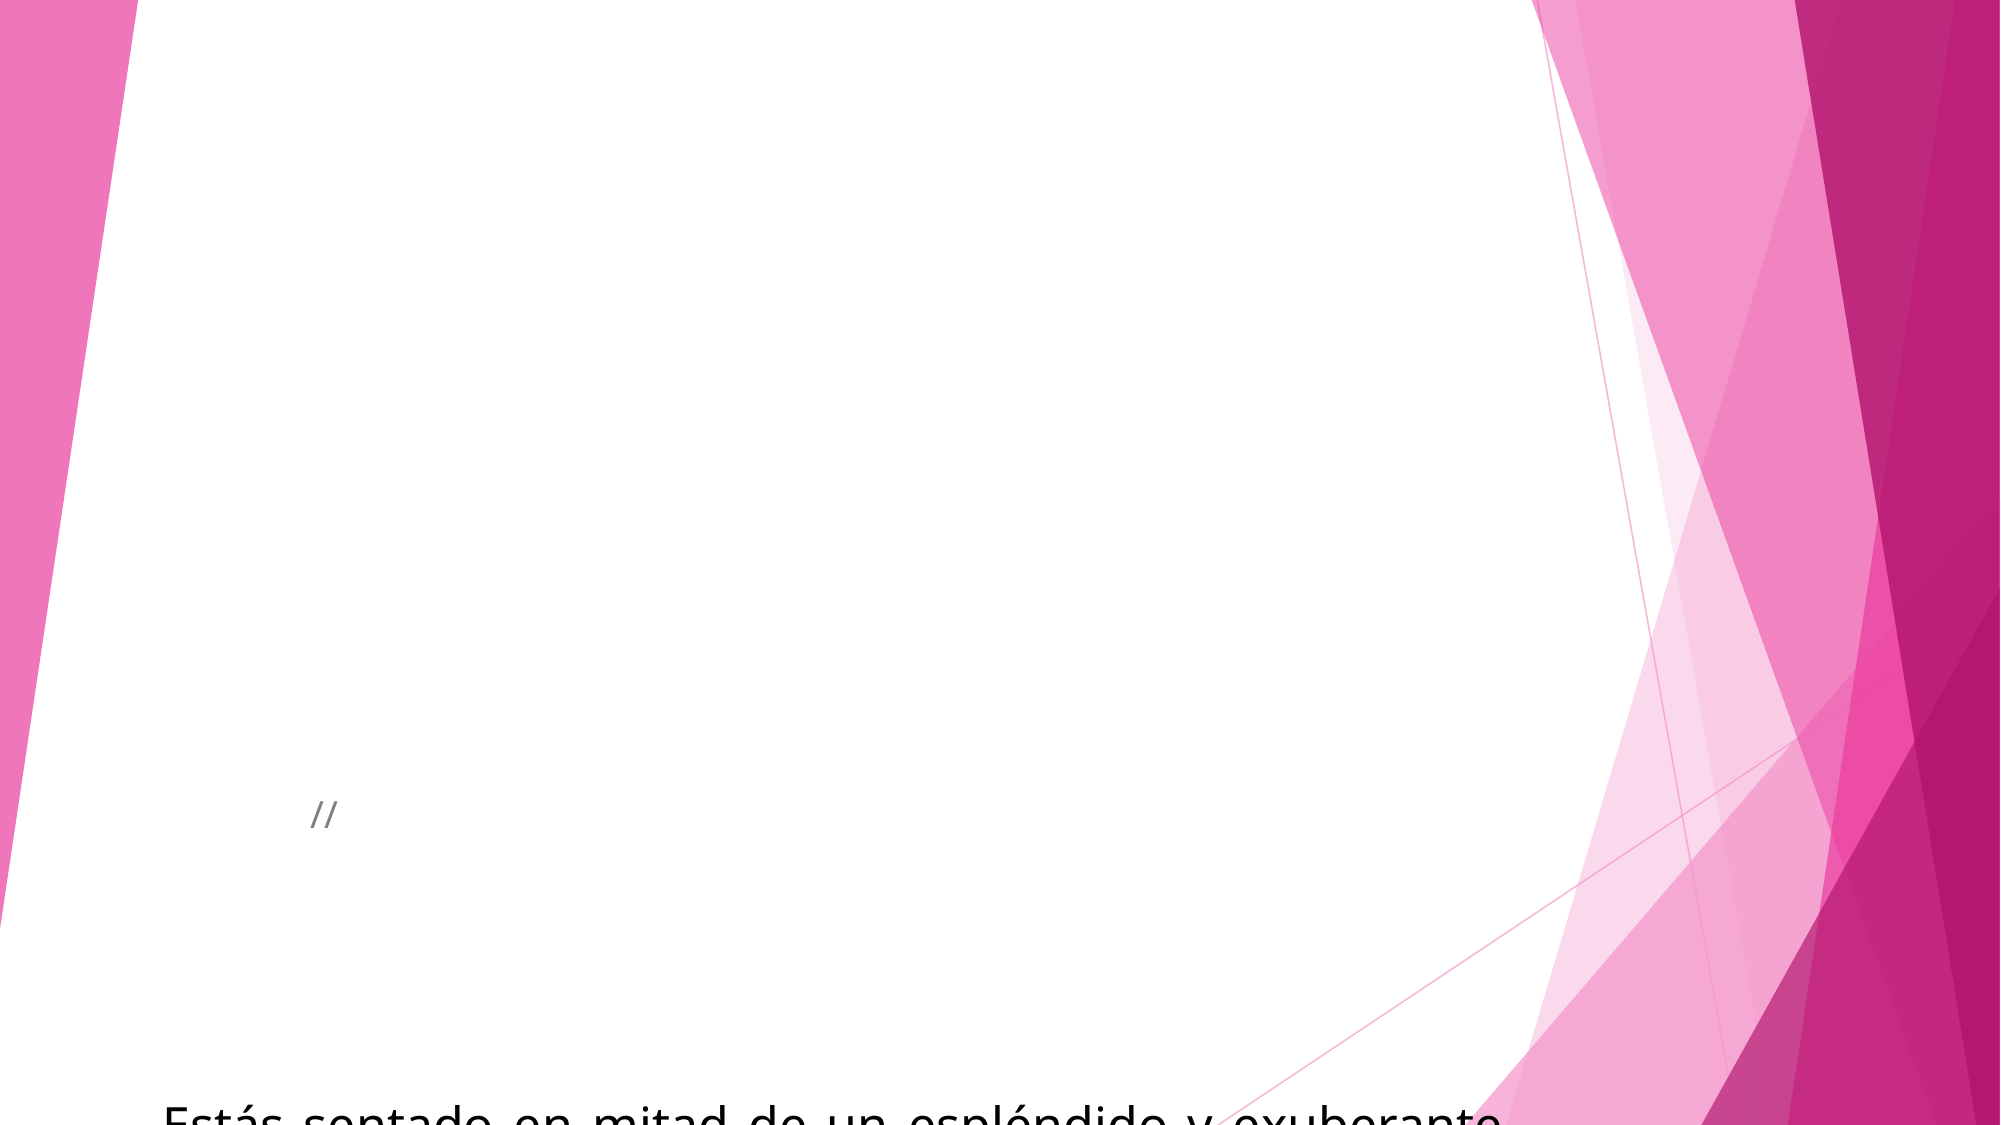

//
# Estás sentado en mitad de un espléndido y exuberante jardín. Este jardín está lleno de las flores más espectaculares que has visto nunca. El entorno es extraordinariamente tranquilo y callado. Saborea los sensuales placeres de este jardín y piensa que tienes todo el tiempo del mundo para disfrutar de este oasis. Al mirar alrededor ves que en mitad del jardín mágico hay un imponente faro rojo de seis pisos de alto. De repente, el silencio del jardín se ve interrumpido por un chirrido fuerte cuando la puerta del faro se abre. Aparece entonces un luchador de sumo japonés –mide casi tres metros y pesa cuatrocientos kilos–, que avanza indiferente hacia el centro del jardín. El luchador no está desnudo del todo. Un cable de alambre color de rosa cubre sus partes.